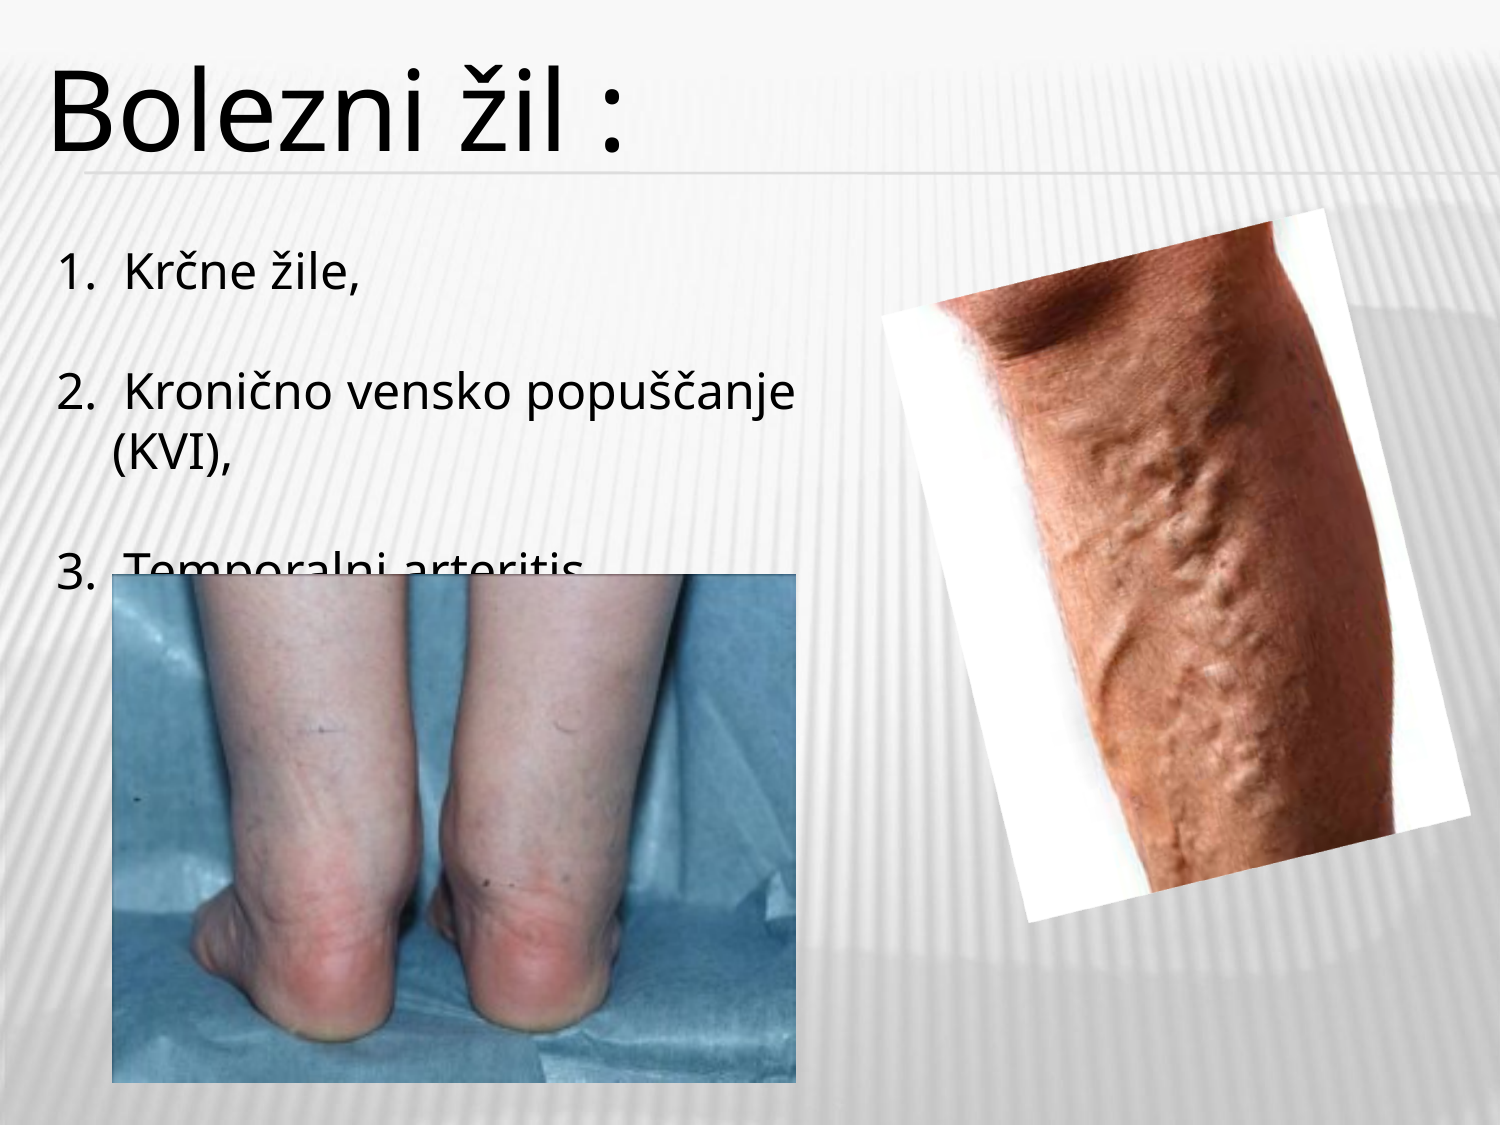

# Bolezni žil :
1. Krčne žile,
2. Kronično vensko popuščanje (KVI),
3. Temporalni arteritis.